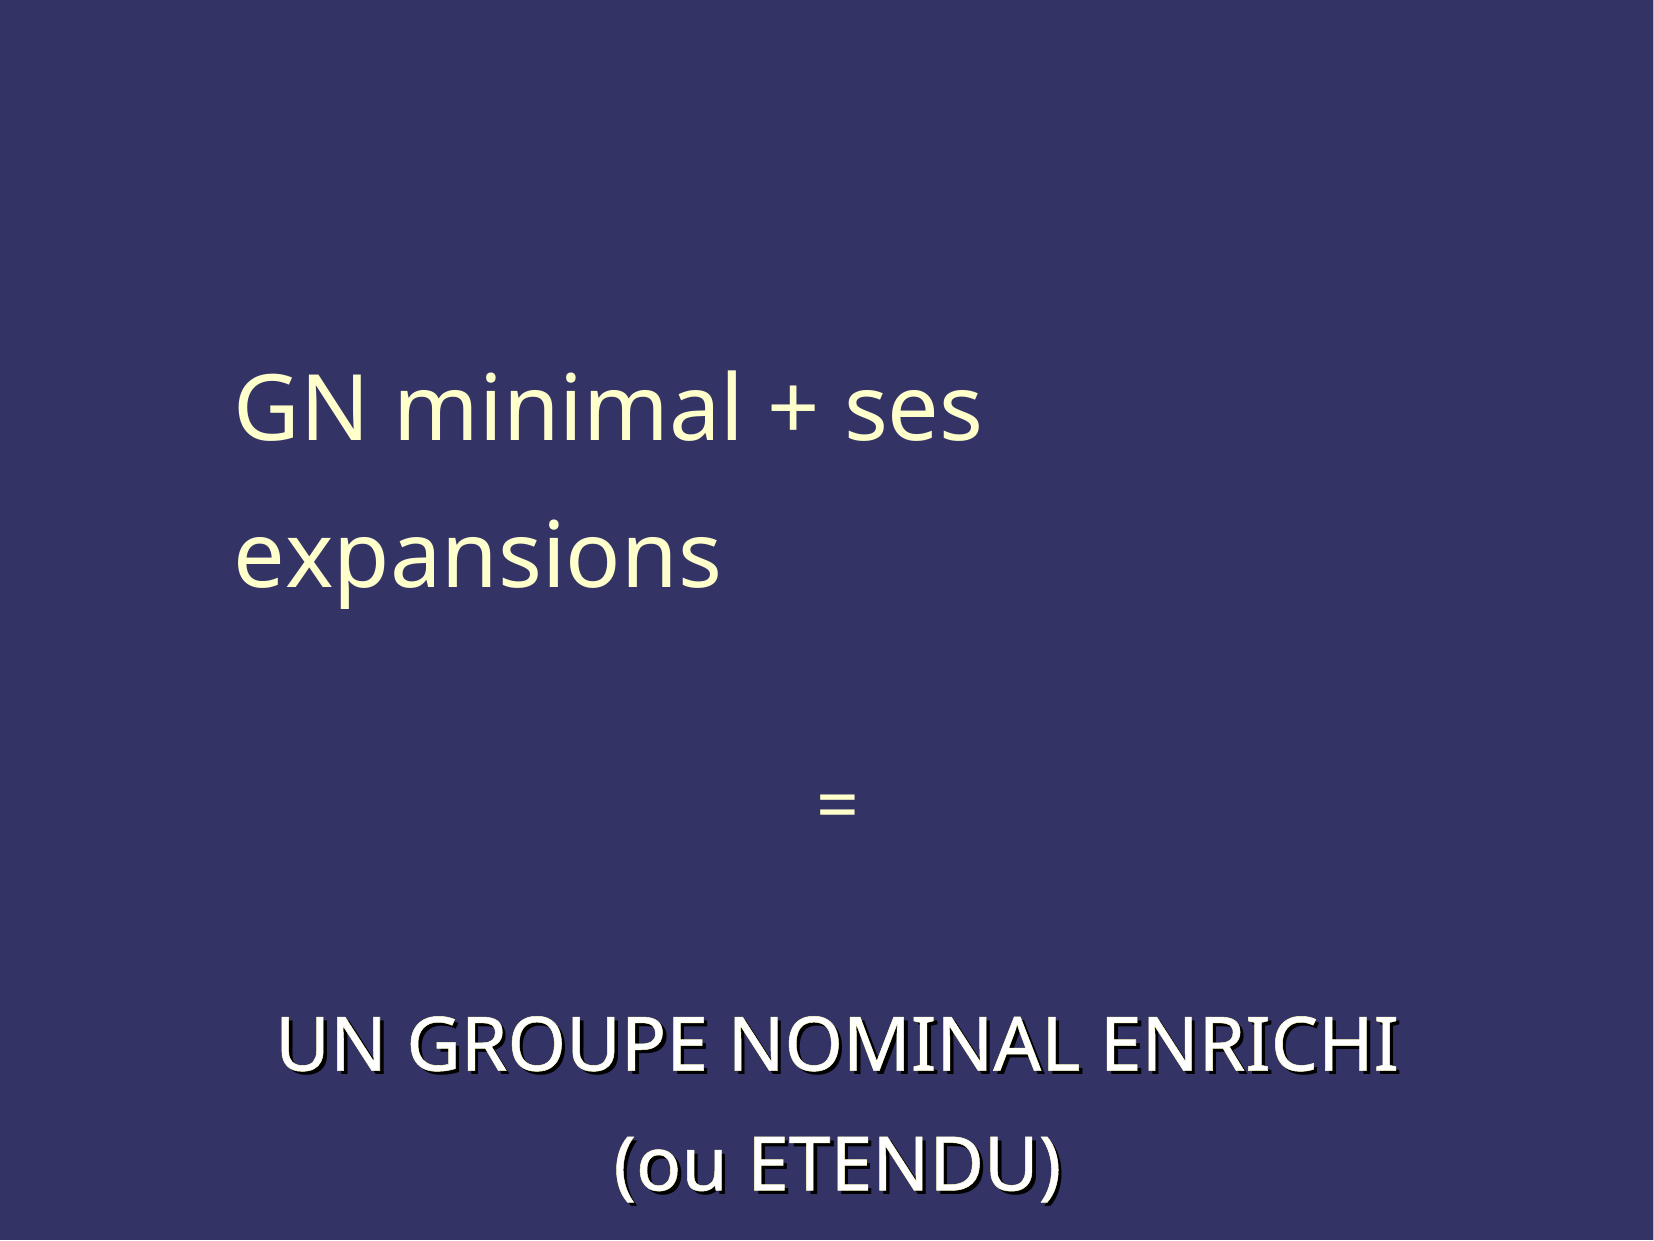

GN minimal + ses expansions
=
UN GROUPE NOMINAL ENRICHI
(ou ETENDU)